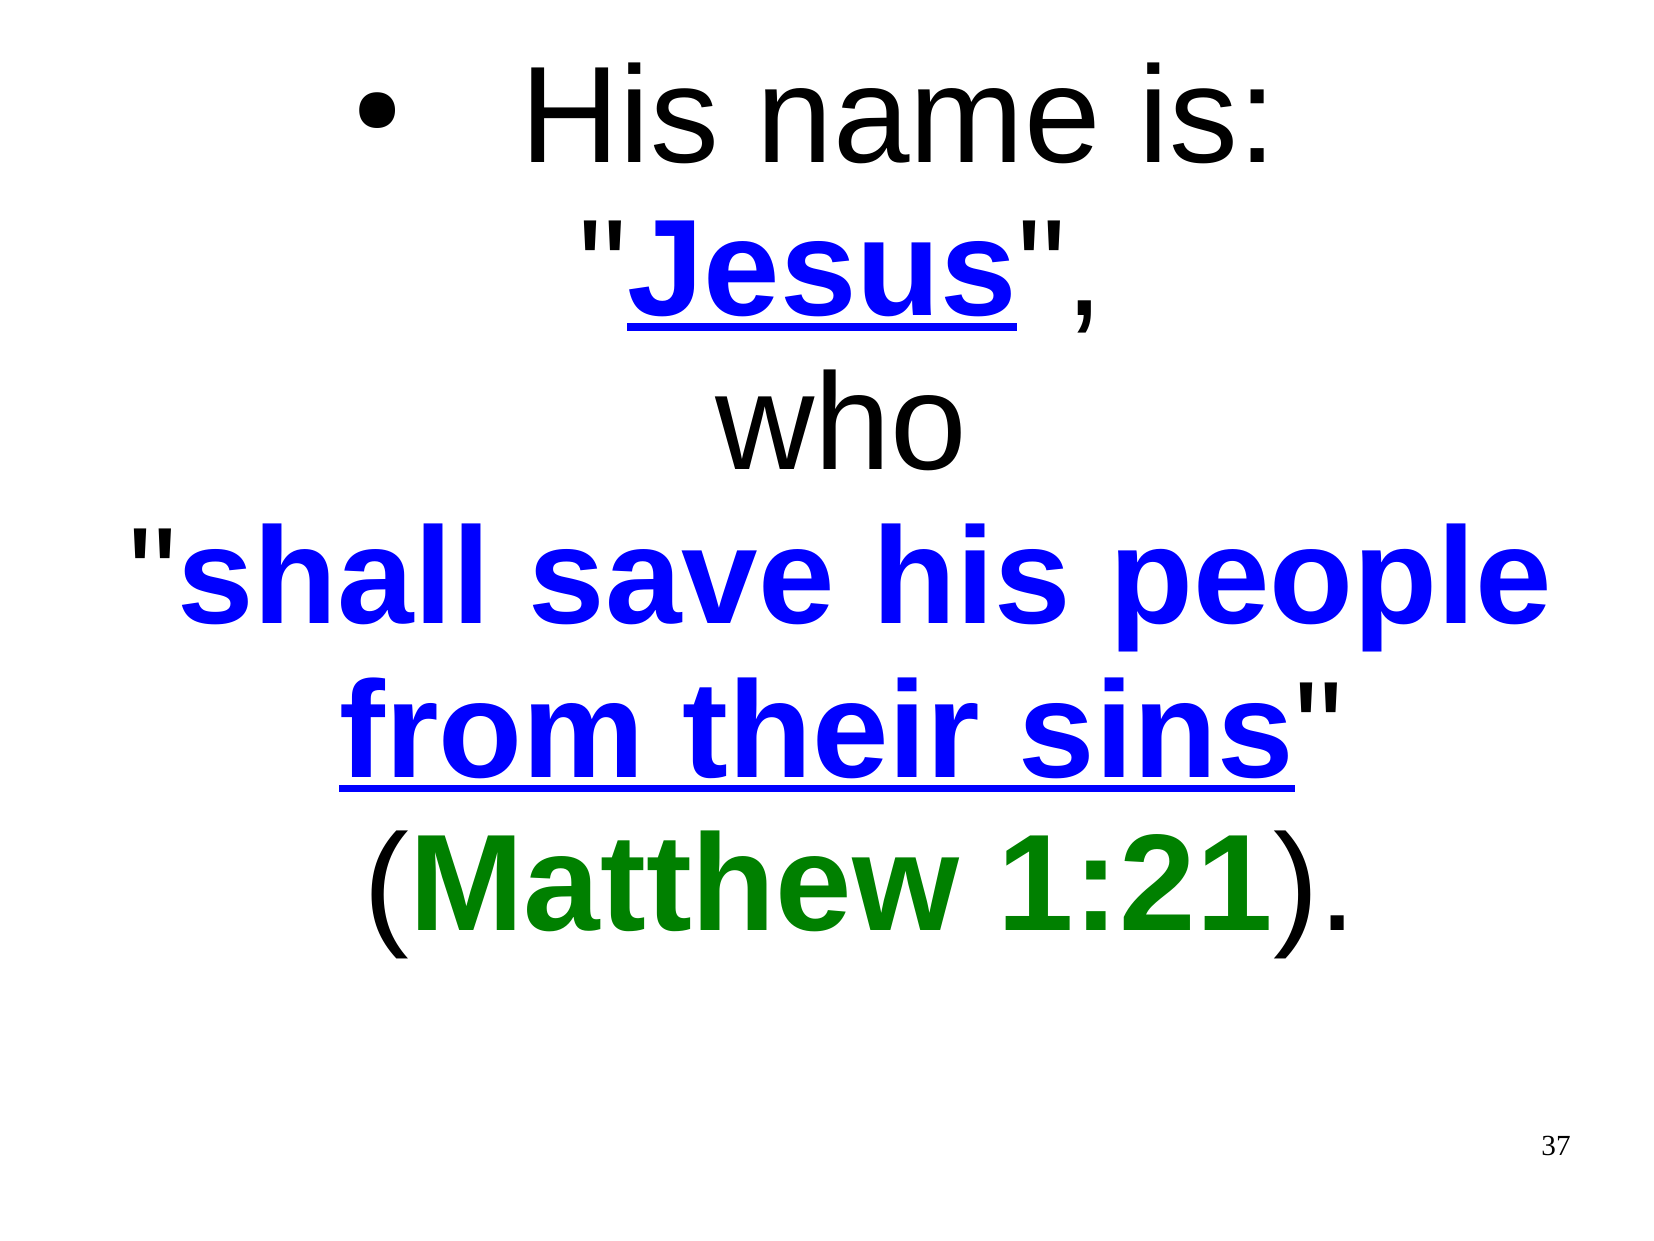

# His name is: "Jesus", who "shall save his people from their sins" (Matthew 1:21).
37